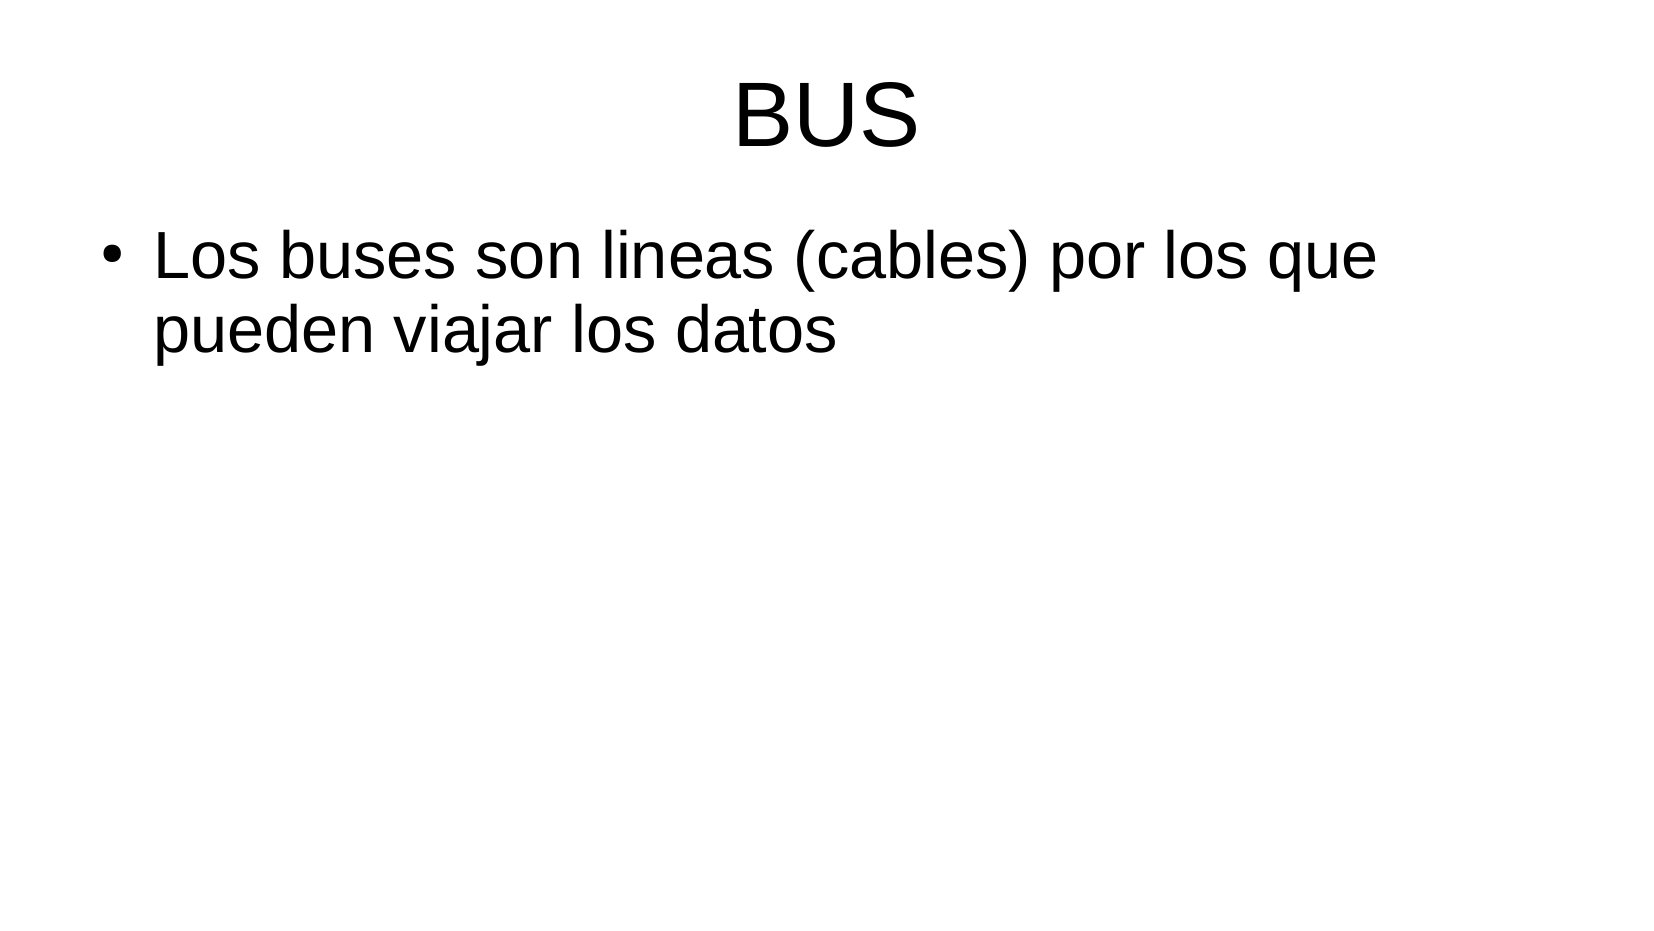

# BUS
Los buses son lineas (cables) por los que pueden viajar los datos